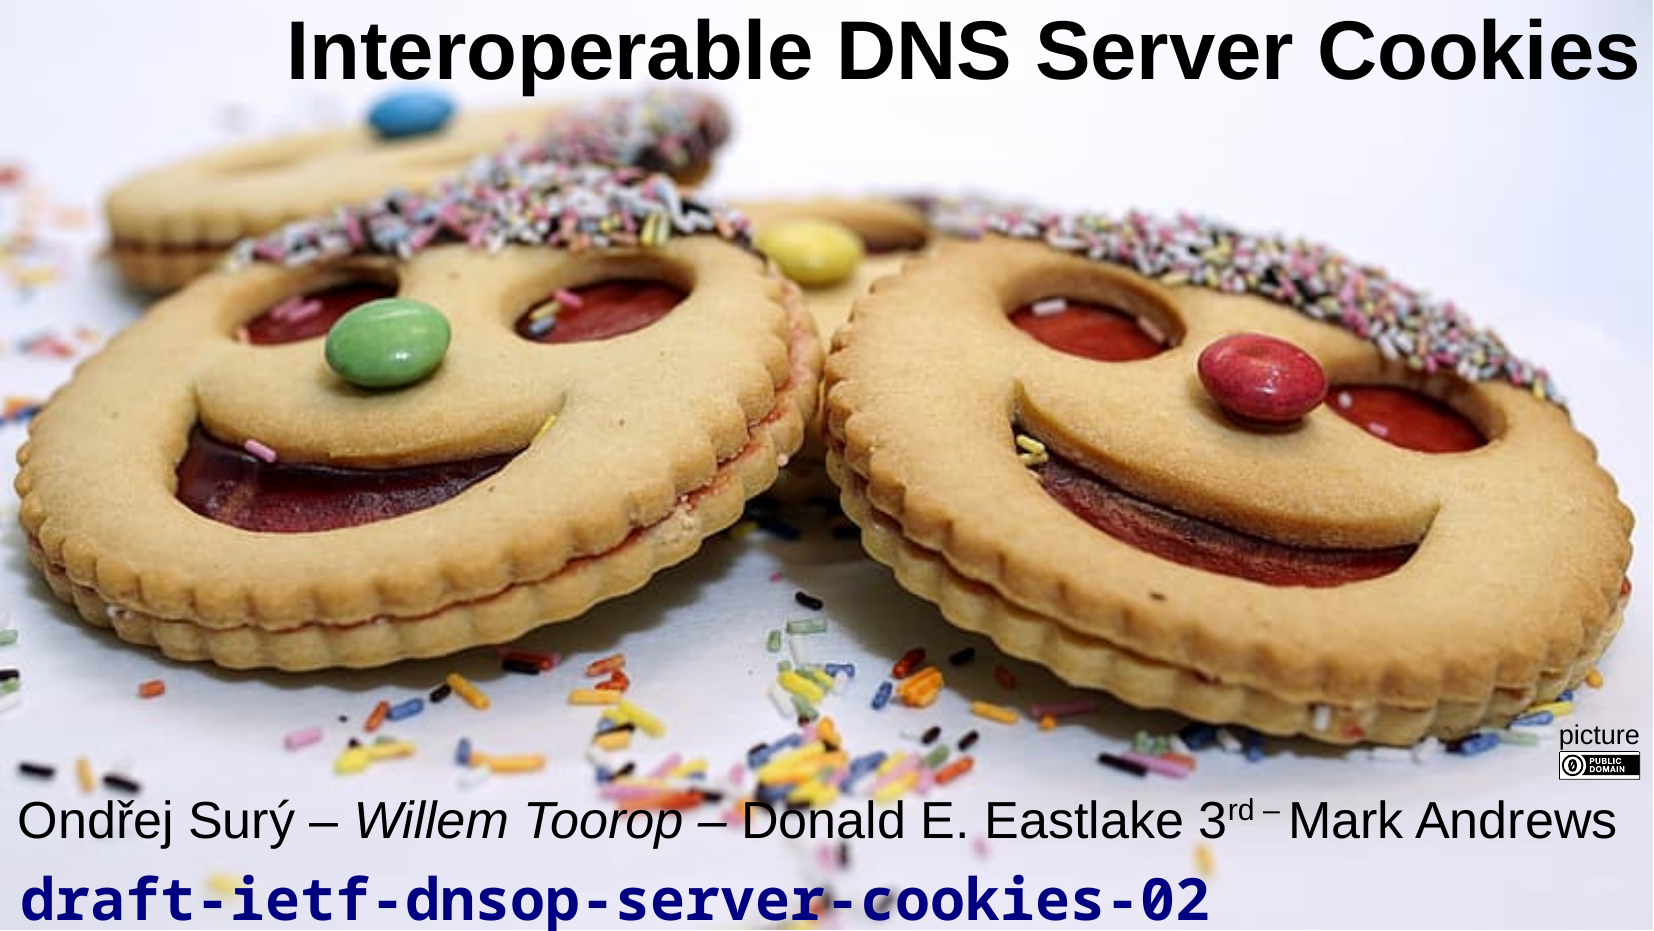

# Interoperable DNS Server Cookies
picture
Ondřej Surý – Willem Toorop – Donald E. Eastlake 3rd – Mark Andrews
draft-ietf-dnsop-server-cookies-02